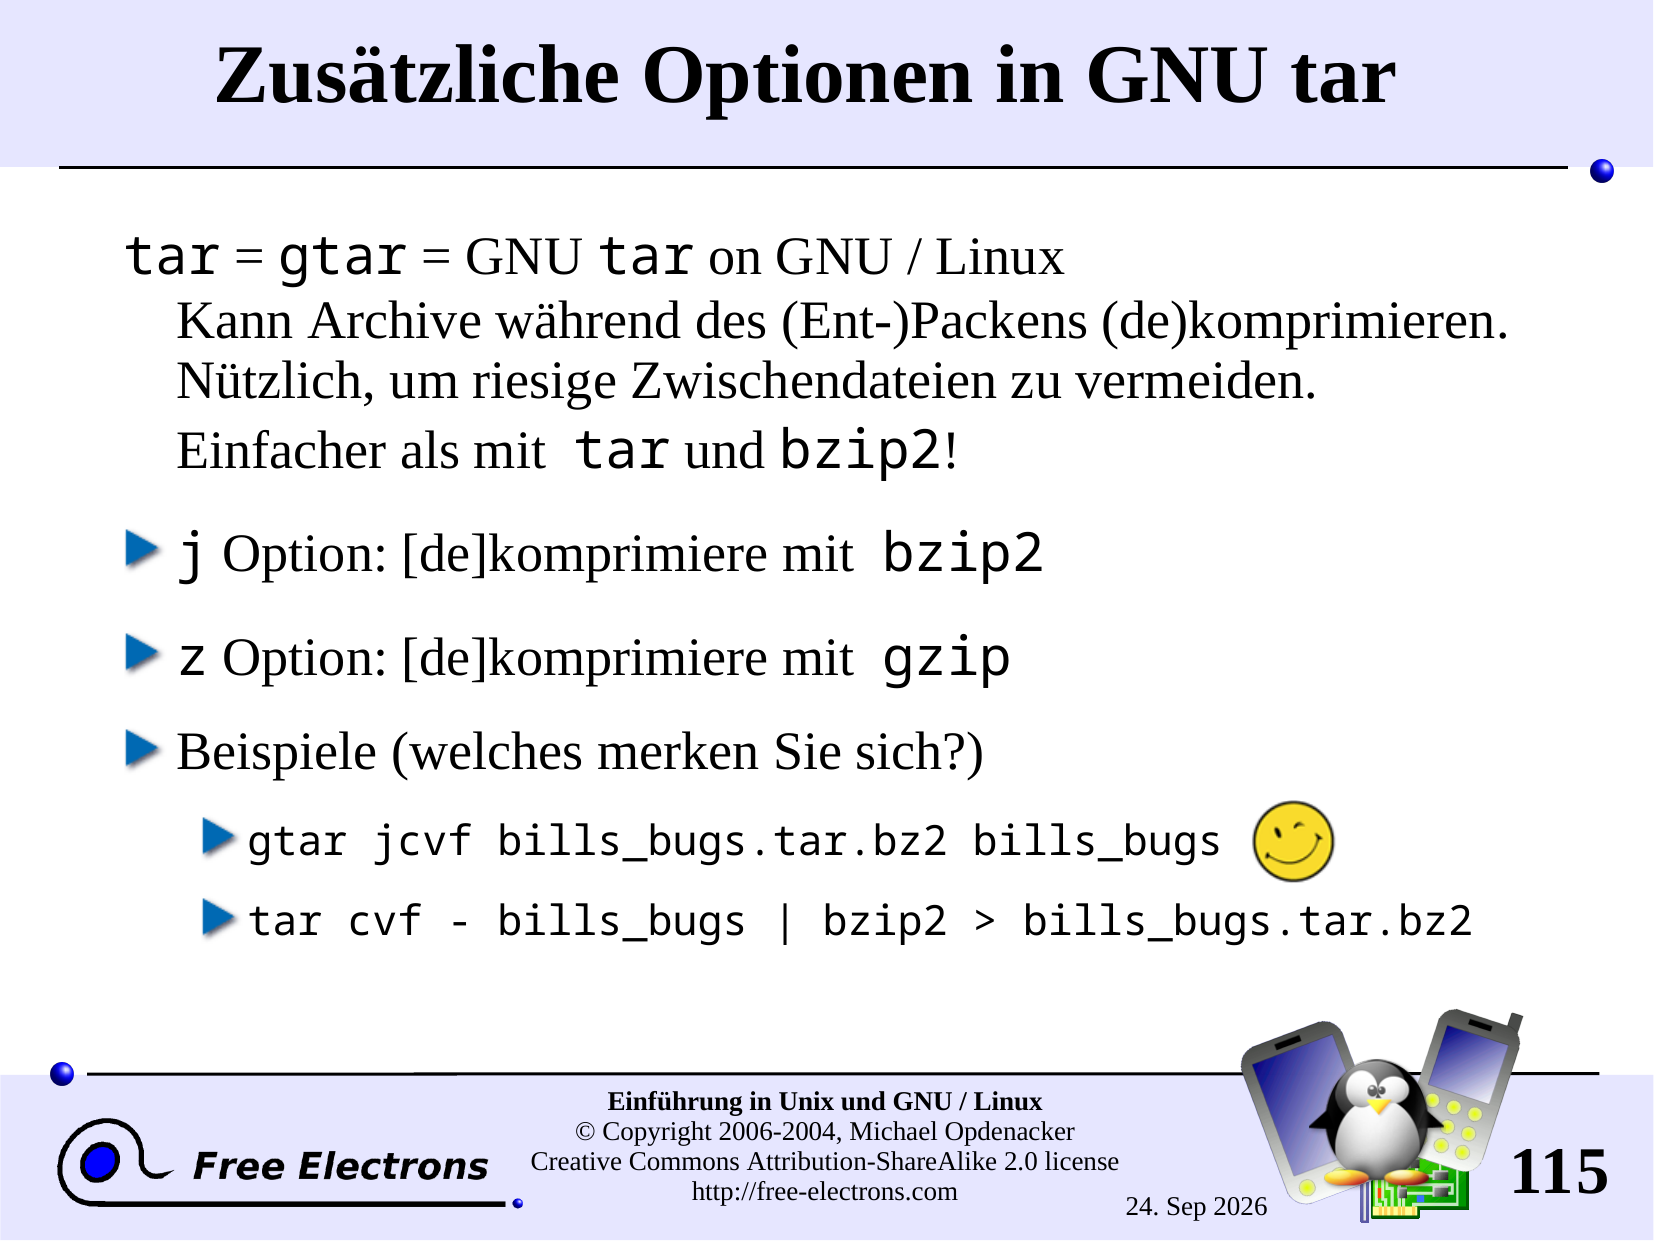

# Zusätzliche Optionen in GNU tar
tar = gtar = GNU tar on GNU / Linux
Kann Archive während des (Ent-)Packens (de)komprimieren. Nützlich, um riesige Zwischendateien zu vermeiden. Einfacher als mit tar und bzip2!
j Option: [de]komprimiere mit bzip2
z Option: [de]komprimiere mit gzip
Beispiele (welches merken Sie sich?)
gtar jcvf bills_bugs.tar.bz2 bills_bugs
tar cvf - bills_bugs | bzip2 > bills_bugs.tar.bz2